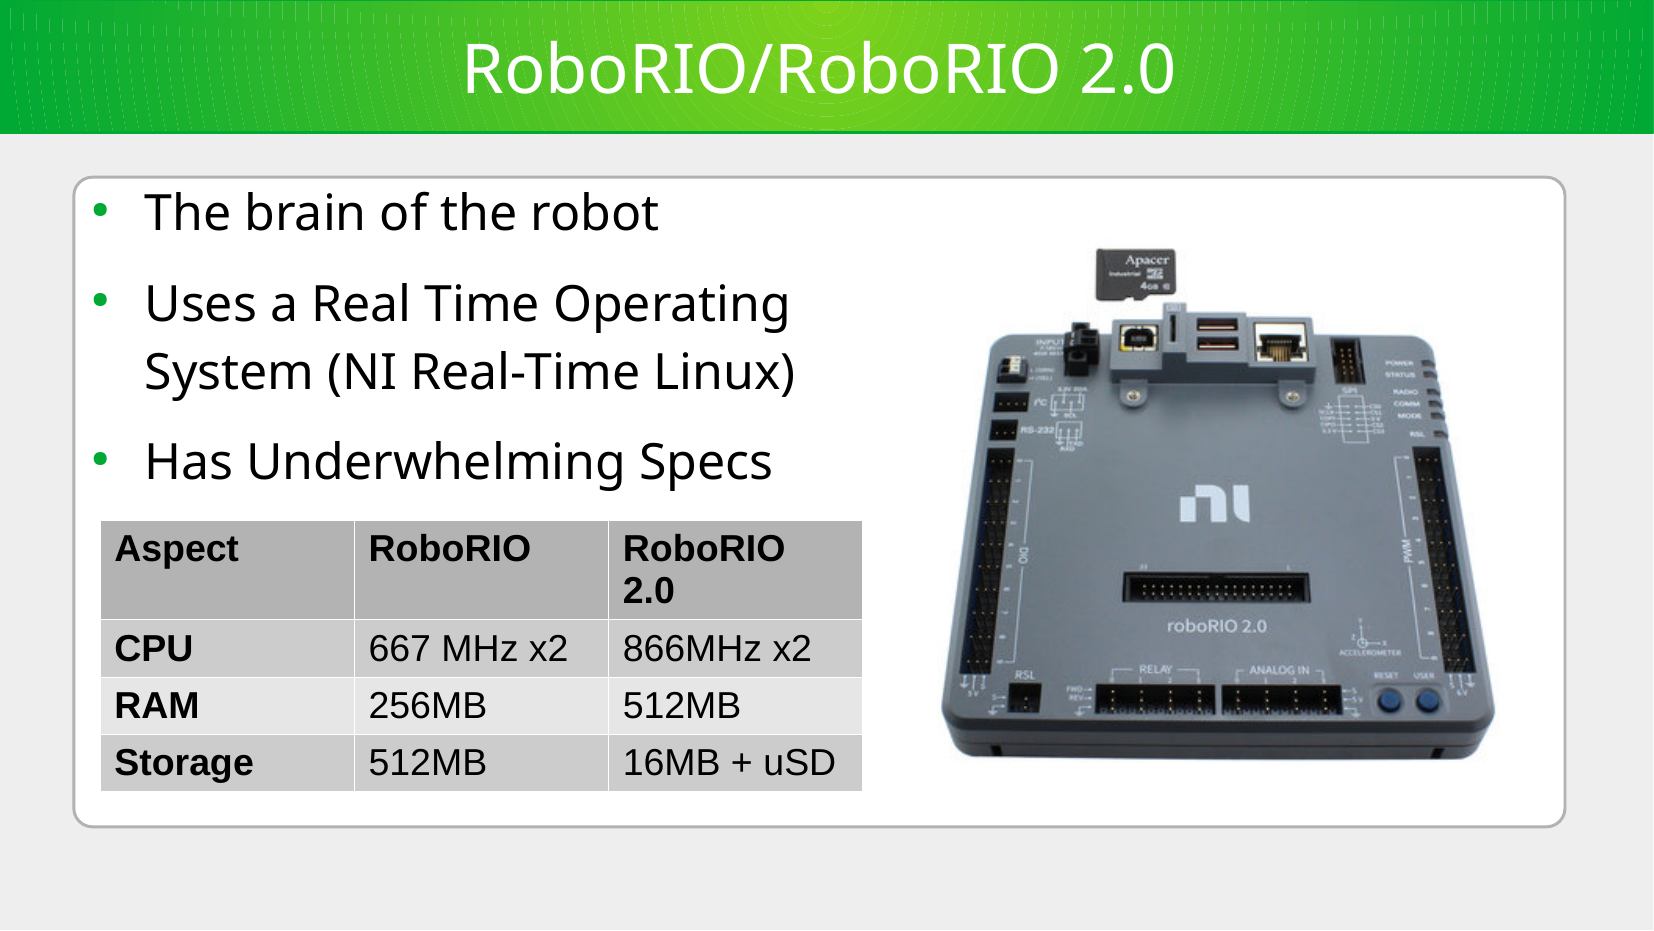

# RoboRIO/RoboRIO 2.0
The brain of the robot
Uses a Real Time Operating System (NI Real-Time Linux)
Has Underwhelming Specs
| Aspect | RoboRIO | RoboRIO 2.0 |
| --- | --- | --- |
| CPU | 667 MHz x2 | 866MHz x2 |
| RAM | 256MB | 512MB |
| Storage | 512MB | 16MB + uSD |